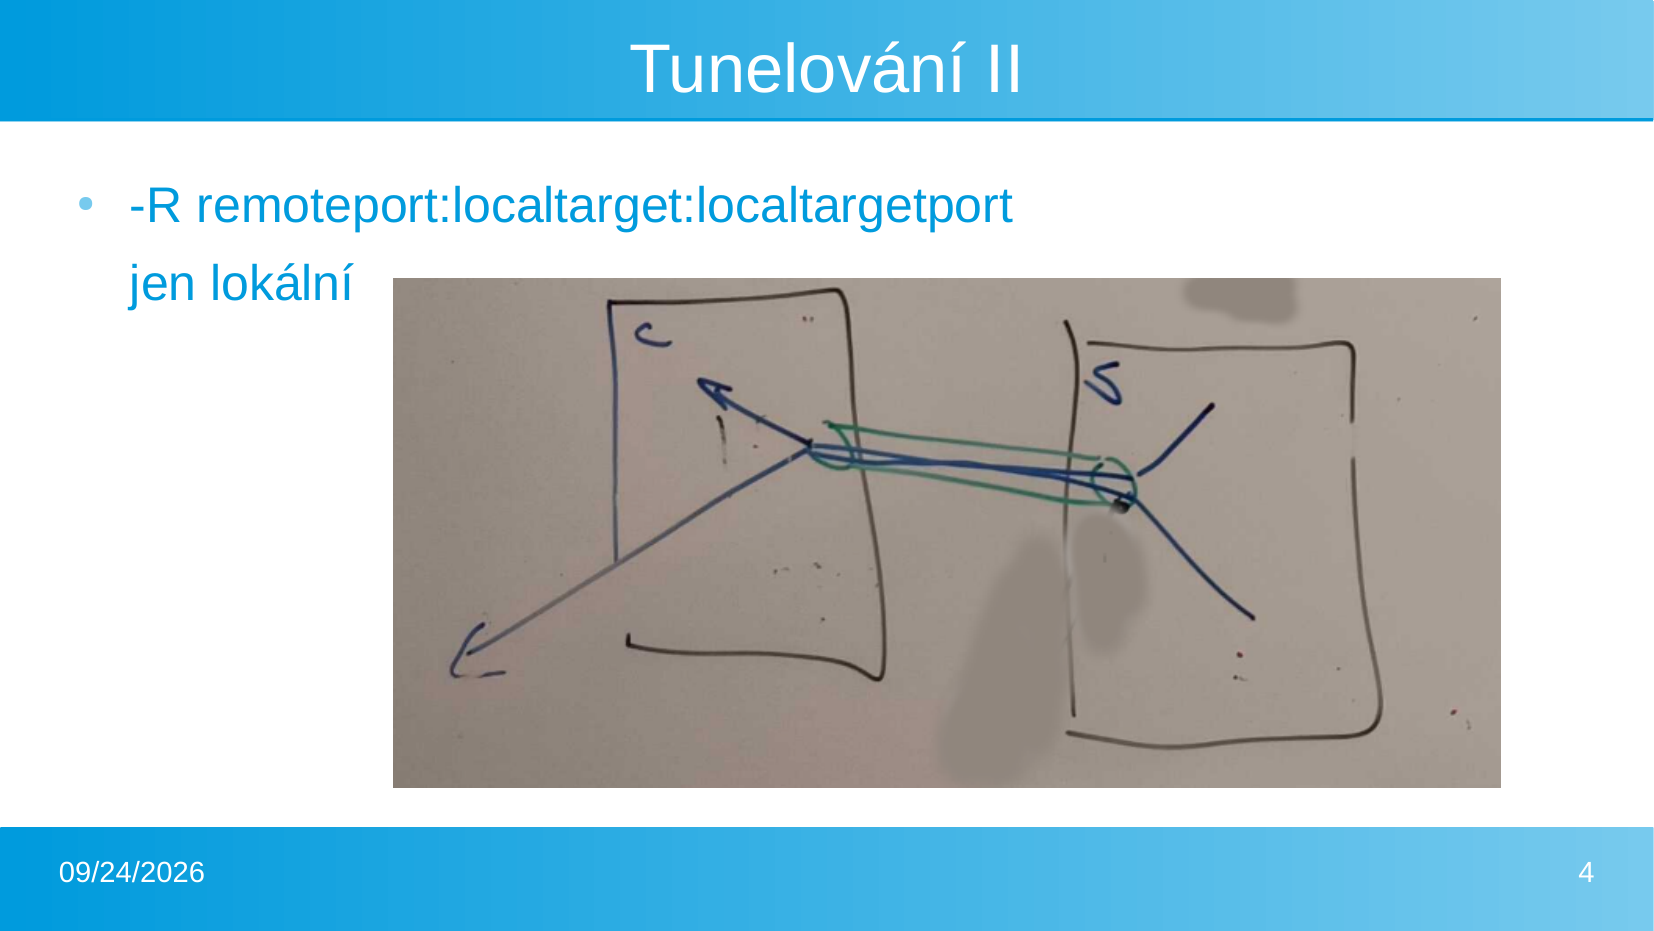

# Tunelování II
-R remoteport:localtarget:localtargetport
jen lokální
4